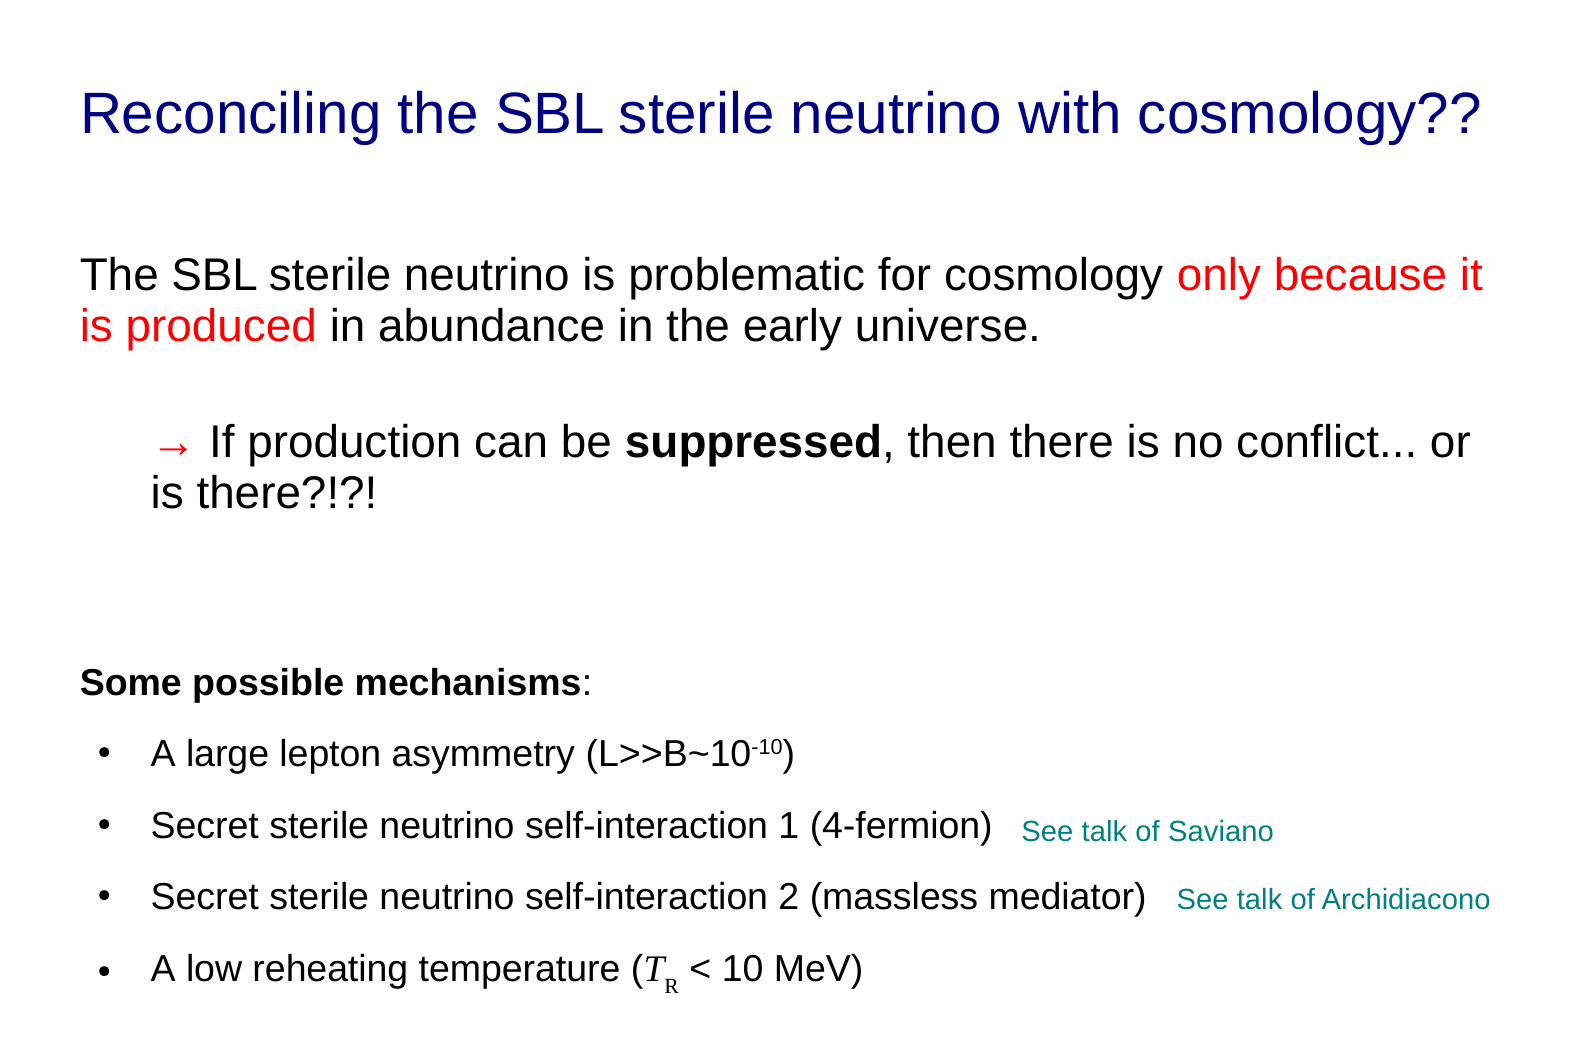

Reconciling the SBL sterile neutrino with cosmology??
# The SBL sterile neutrino is problematic for cosmology only because it is produced in abundance in the early universe.
→ If production can be suppressed, then there is no conflict... or is there?!?!
Some possible mechanisms:
A large lepton asymmetry (L>>B~10-10)
Secret sterile neutrino self-interaction 1 (4-fermion)
Secret sterile neutrino self-interaction 2 (massless mediator)
A low reheating temperature (TR < 10 MeV)
See talk of Saviano
See talk of Archidiacono